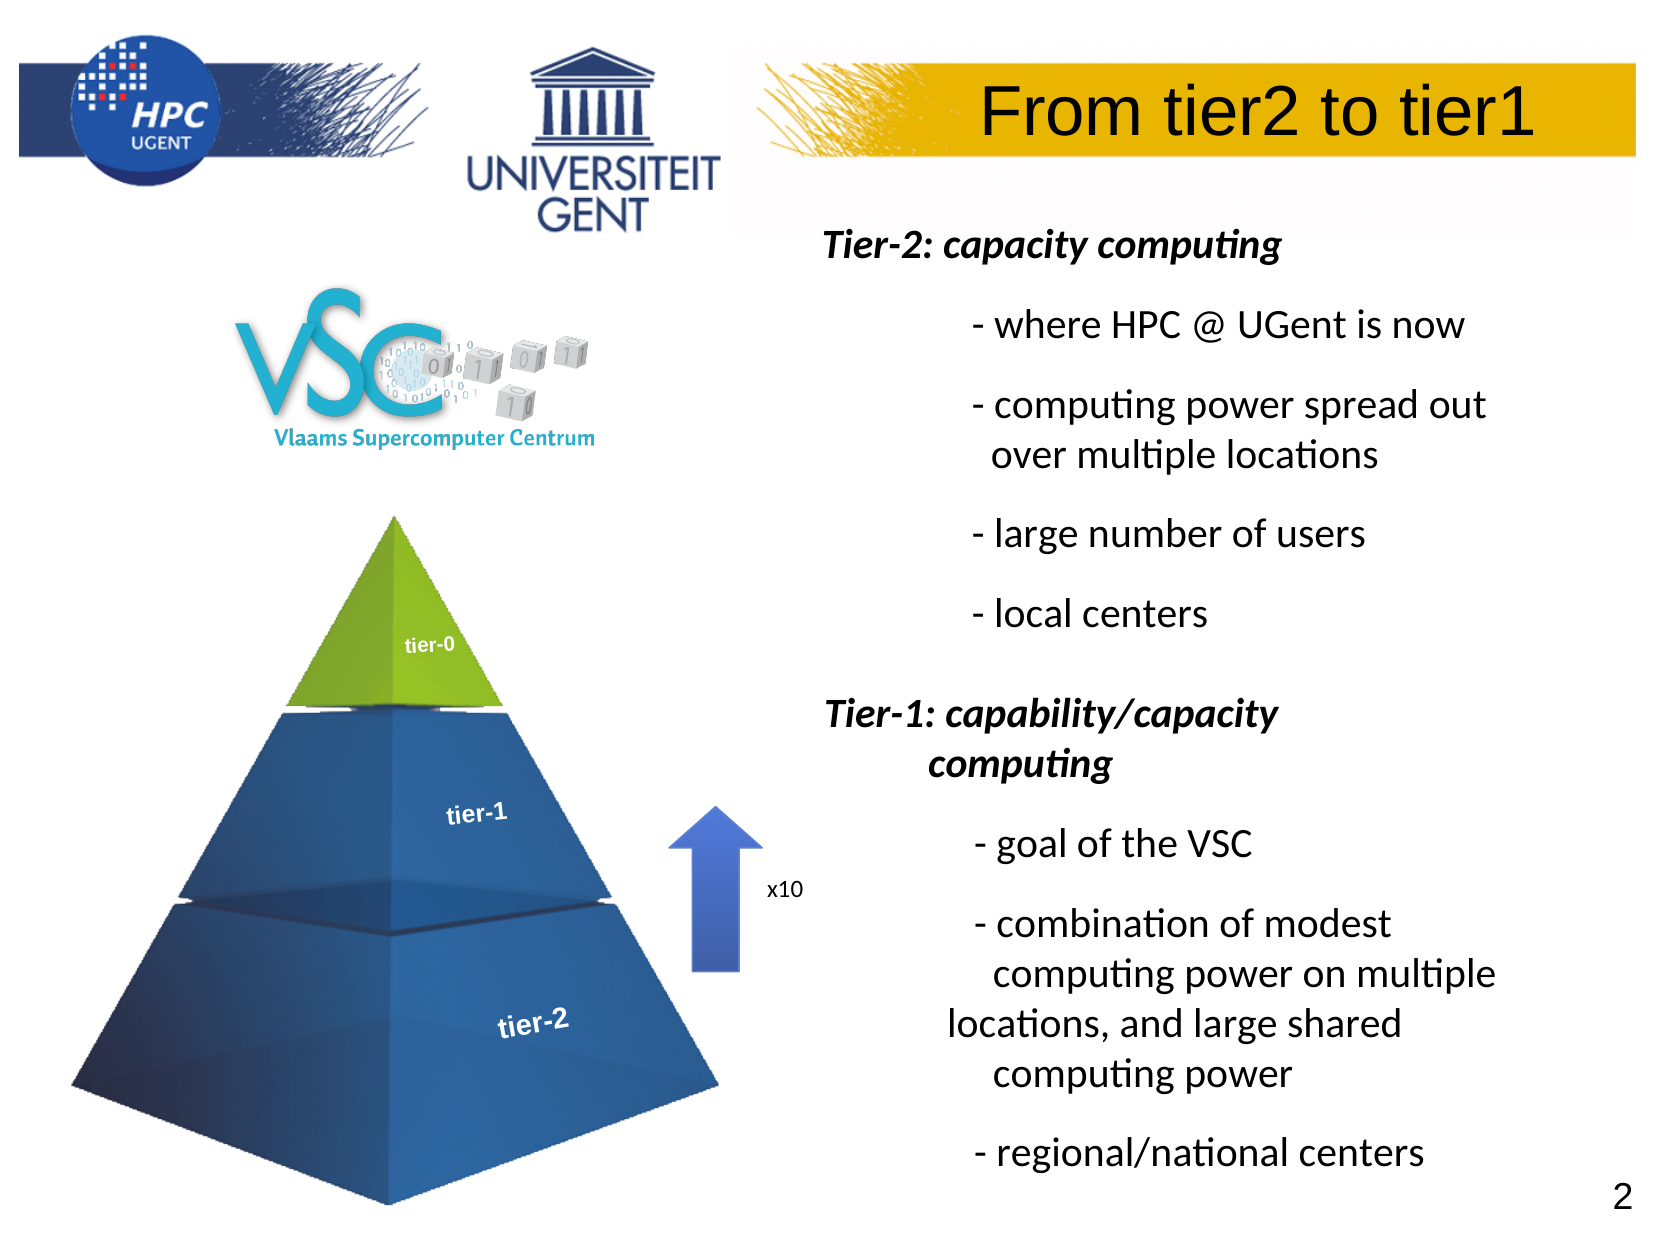

# From tier2 to tier1
Tier-2: capacity computing
		- where HPC @ UGent is now
		- computing power spread out
 	 	 over multiple locations
		- large number of users
		- local centers
tier-0
 Tier-1: capability/capacity
 computing
		 - goal of the VSC
		 - combination of modest
		 computing power on multiple
 locations, and large shared
		 computing power
		 - regional/national centers
tier-0
tier-1
x10
tier-1
tier-2
tier-2
2